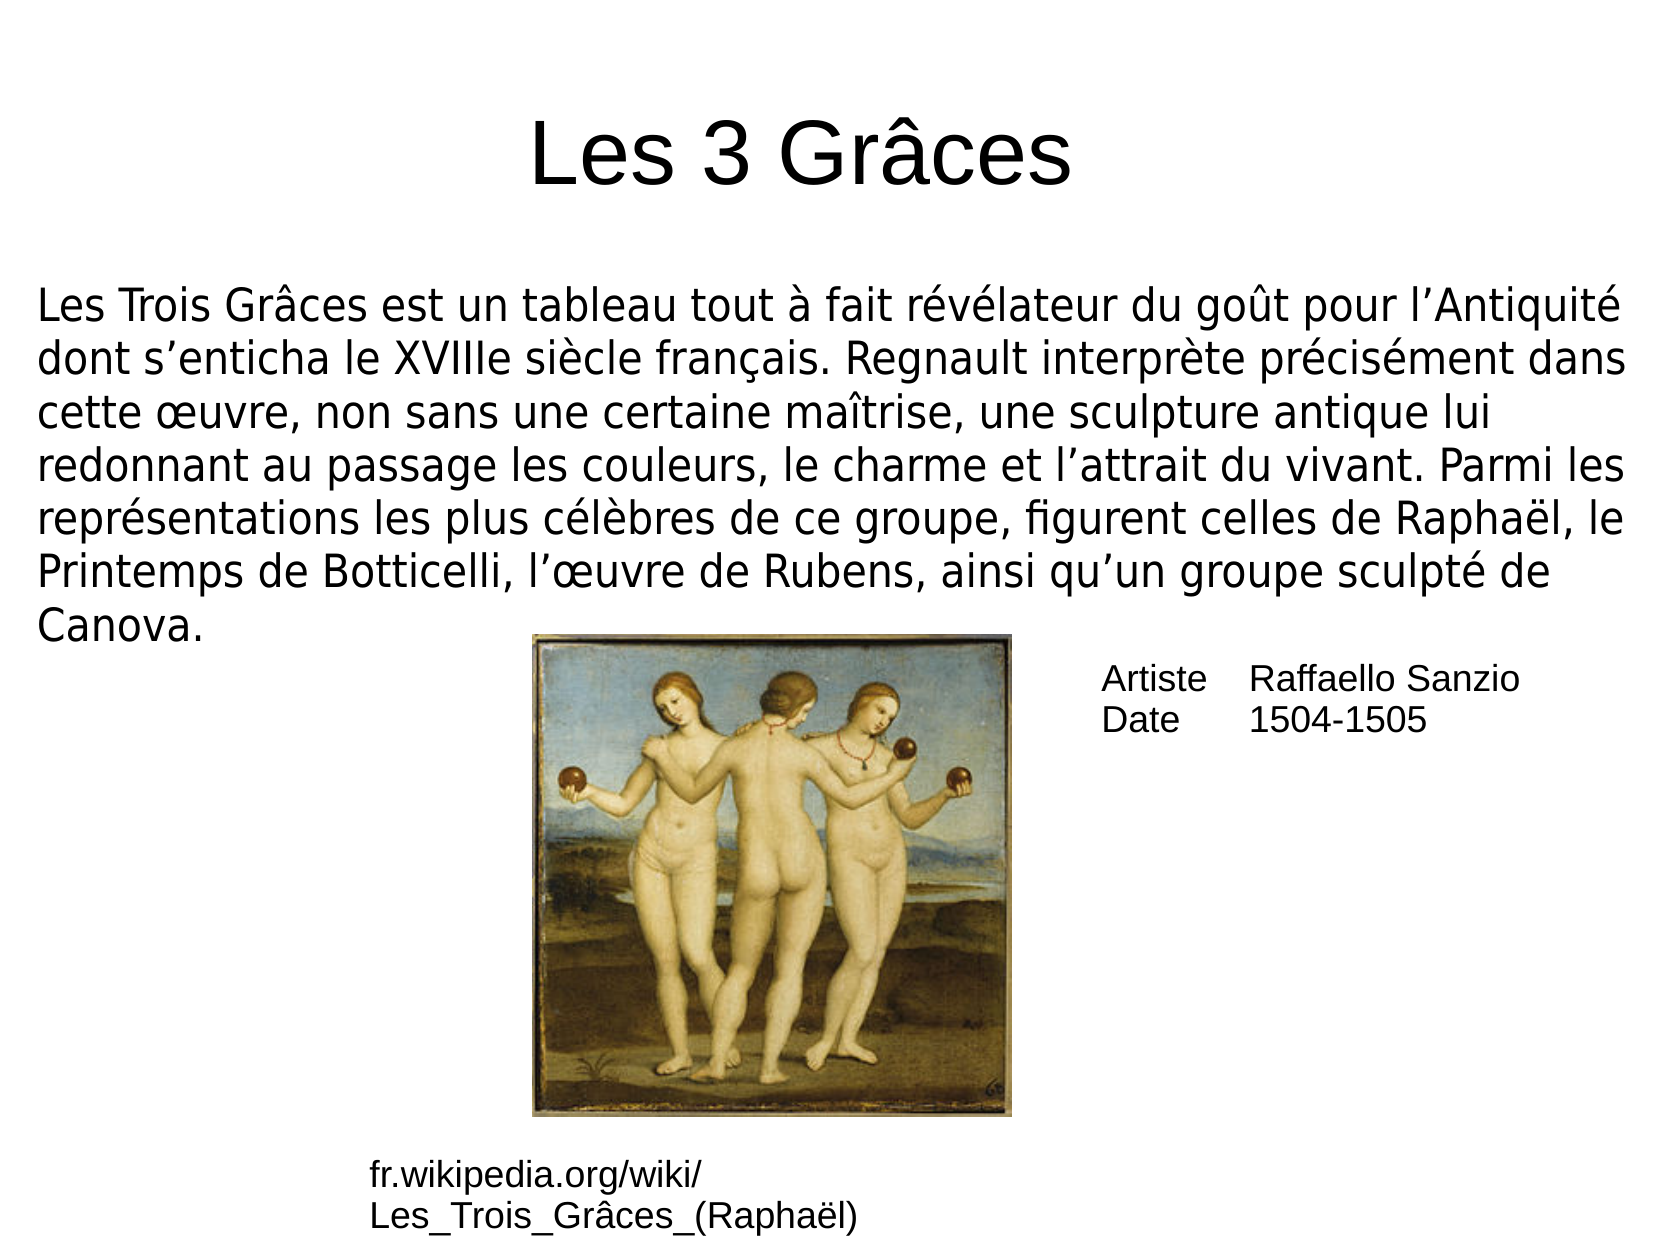

# Les 3 Grâces
Les Trois Grâces est un tableau tout à fait révélateur du goût pour l’Antiquité dont s’enticha le XVIIIe siècle français. Regnault interprète précisément dans cette œuvre, non sans une certaine maîtrise, une sculpture antique lui redonnant au passage les couleurs, le charme et l’attrait du vivant. Parmi les représentations les plus célèbres de ce groupe, figurent celles de Raphaël, le Printemps de Botticelli, l’œuvre de Rubens, ainsi qu’un groupe sculpté de Canova.
Les Trois Grâces est un tableau tout à fait révélateur du goût pour l’Antiquité dont
Artiste 	Raffaello Sanzio
Date 	1504-1505
fr.wikipedia.org/wiki/Les_Trois_Grâces_(Raphaël)